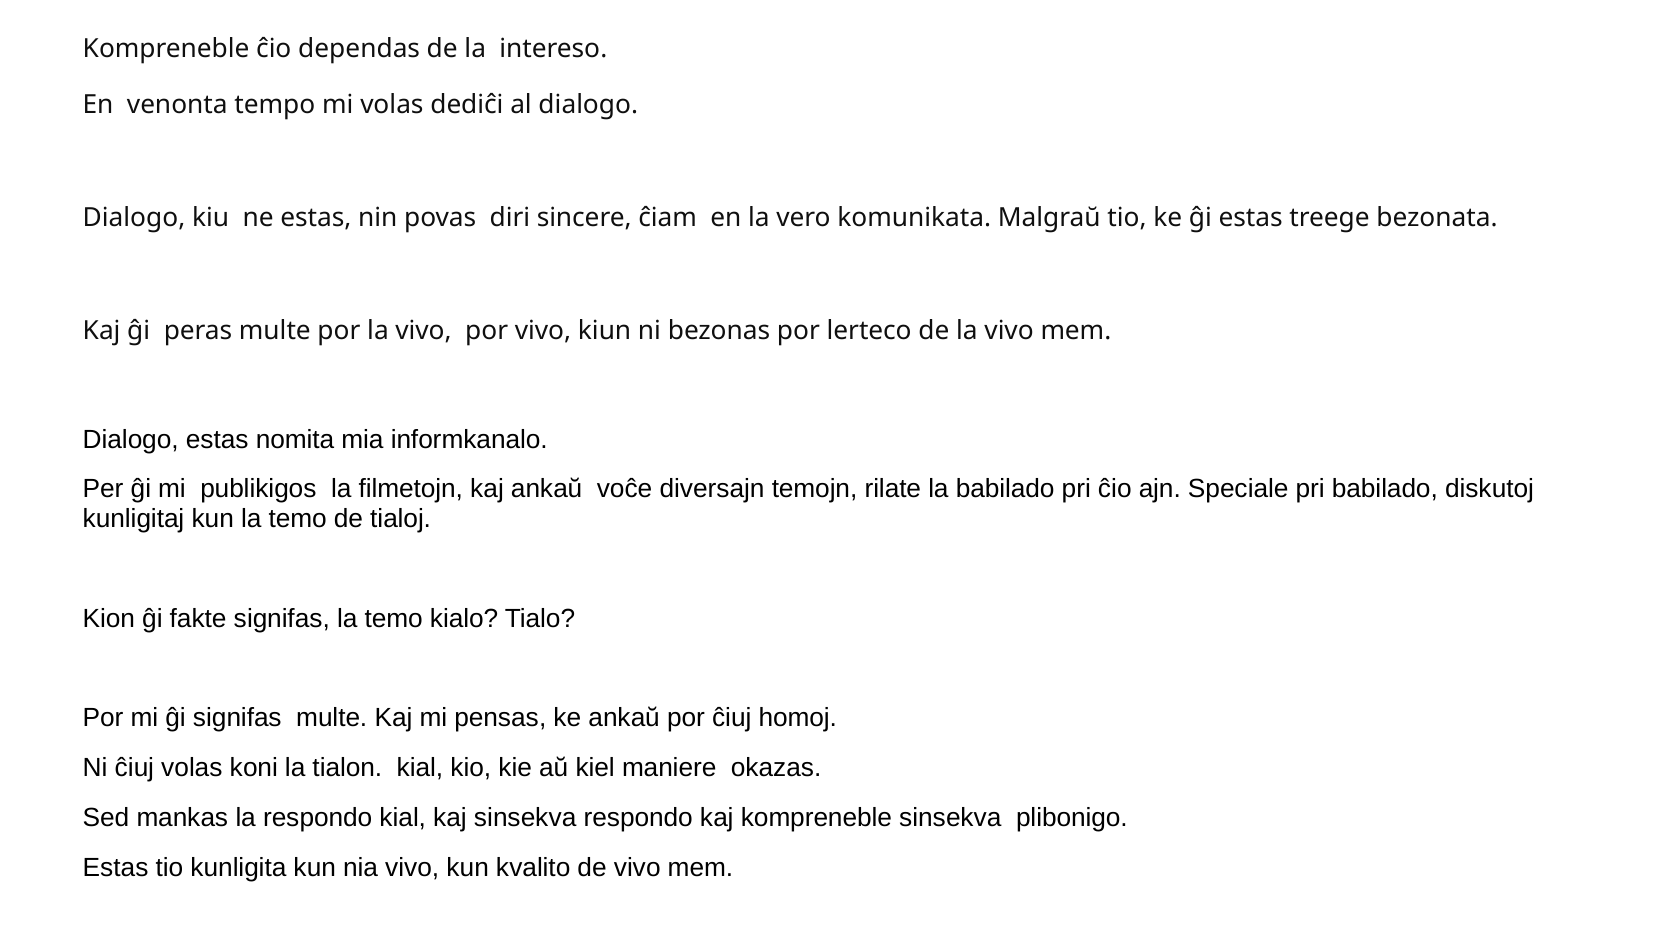

# Kompreneble ĉio dependas de la intereso.
En venonta tempo mi volas dediĉi al dialogo.
Dialogo, kiu ne estas, nin povas diri sincere, ĉiam en la vero komunikata. Malgraŭ tio, ke ĝi estas treege bezonata.
Kaj ĝi peras multe por la vivo, por vivo, kiun ni bezonas por lerteco de la vivo mem.
Dialogo, estas nomita mia informkanalo.
Per ĝi mi publikigos la filmetojn, kaj ankaŭ voĉe diversajn temojn, rilate la babilado pri ĉio ajn. Speciale pri babilado, diskutoj kunligitaj kun la temo de tialoj.
Kion ĝi fakte signifas, la temo kialo? Tialo?
Por mi ĝi signifas multe. Kaj mi pensas, ke ankaŭ por ĉiuj homoj.
Ni ĉiuj volas koni la tialon. kial, kio, kie aŭ kiel maniere okazas.
Sed mankas la respondo kial, kaj sinsekva respondo kaj kompreneble sinsekva plibonigo.
Estas tio kunligita kun nia vivo, kun kvalito de vivo mem.